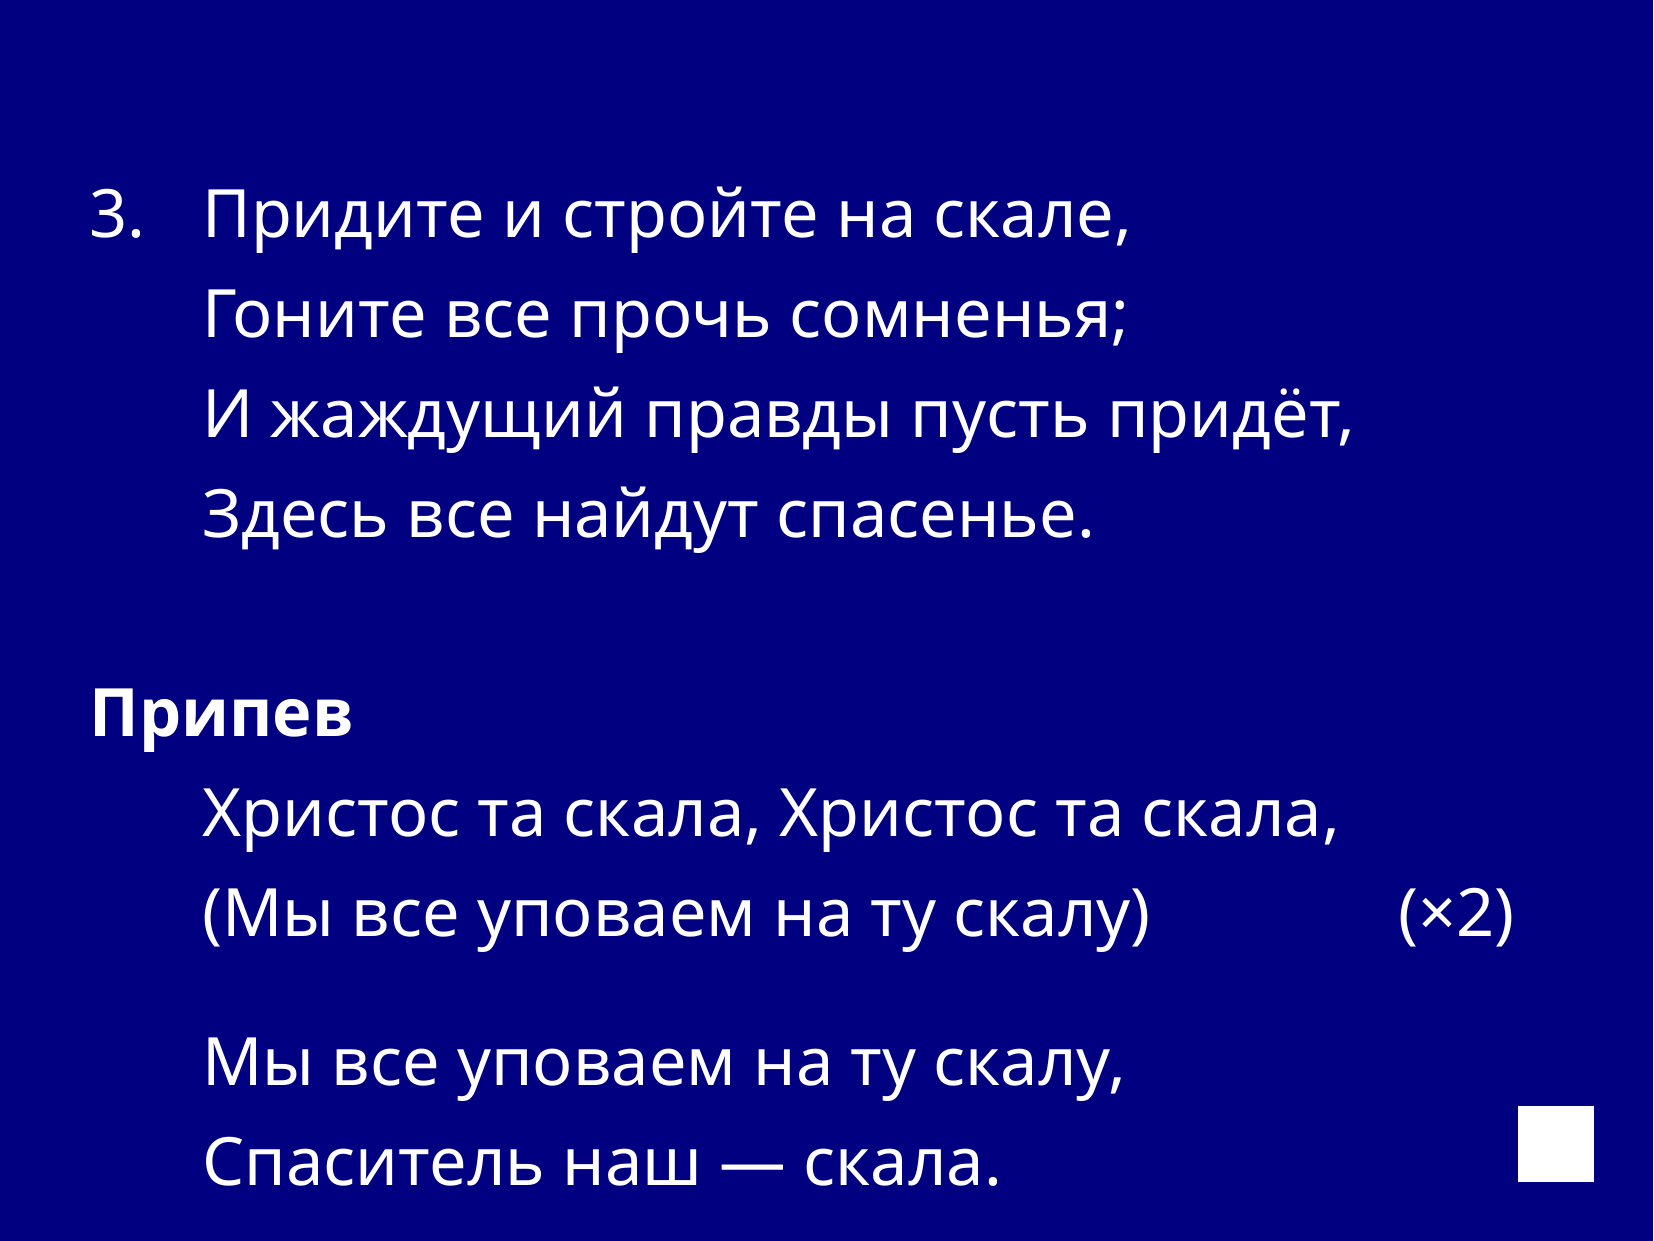

3.	Придите и стройте на скале,
	Гоните все прочь сомненья;
	И жаждущий правды пусть придёт,
	Здесь все найдут спасенье.
Припев
	Христос та скала, Христос та скала,
	(Мы все уповаем на ту скалу)	(×2)
	Мы все уповаем на ту скалу,
	Спаситель наш — скала.